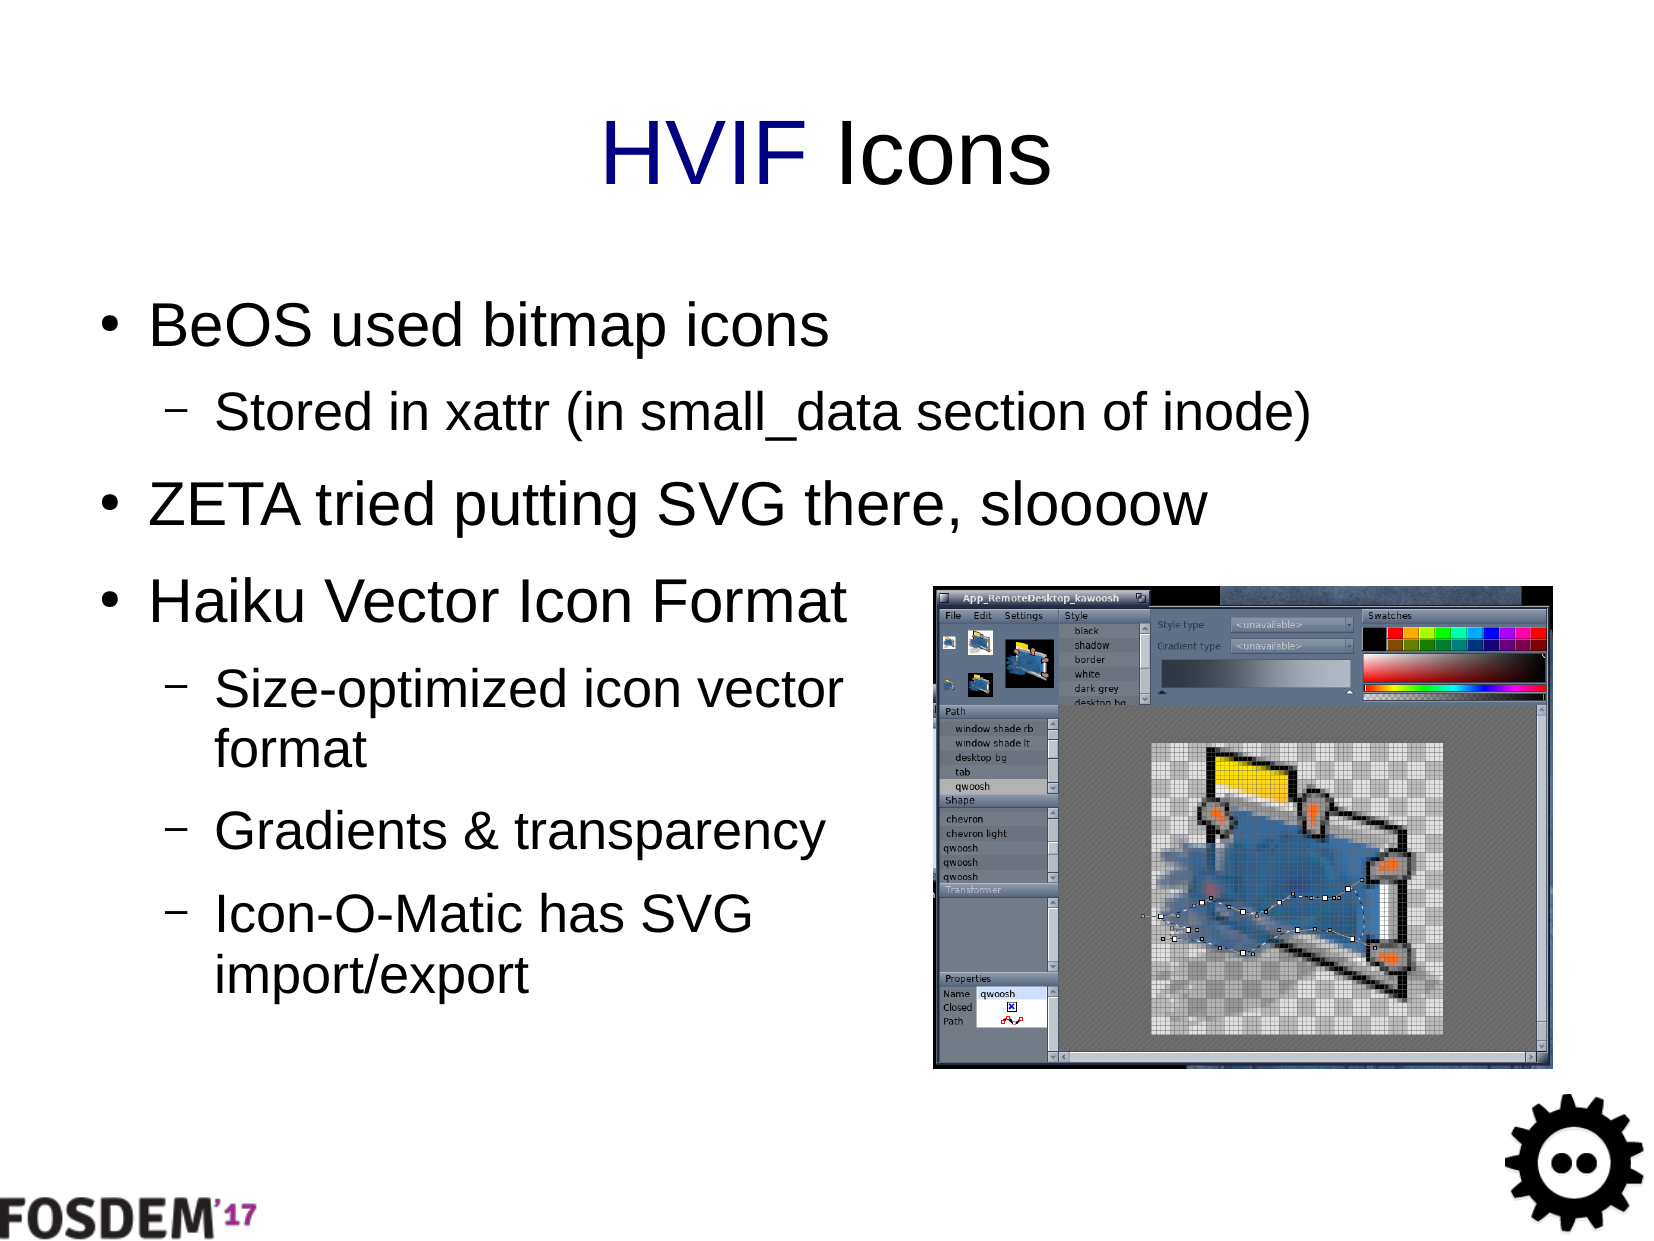

# HVIF Icons
BeOS used bitmap icons
Stored in xattr (in small_data section of inode)
ZETA tried putting SVG there, sloooow
Haiku Vector Icon Format
Size-optimized icon vector
format
Gradients & transparency
Icon-O-Matic has SVG
import/export